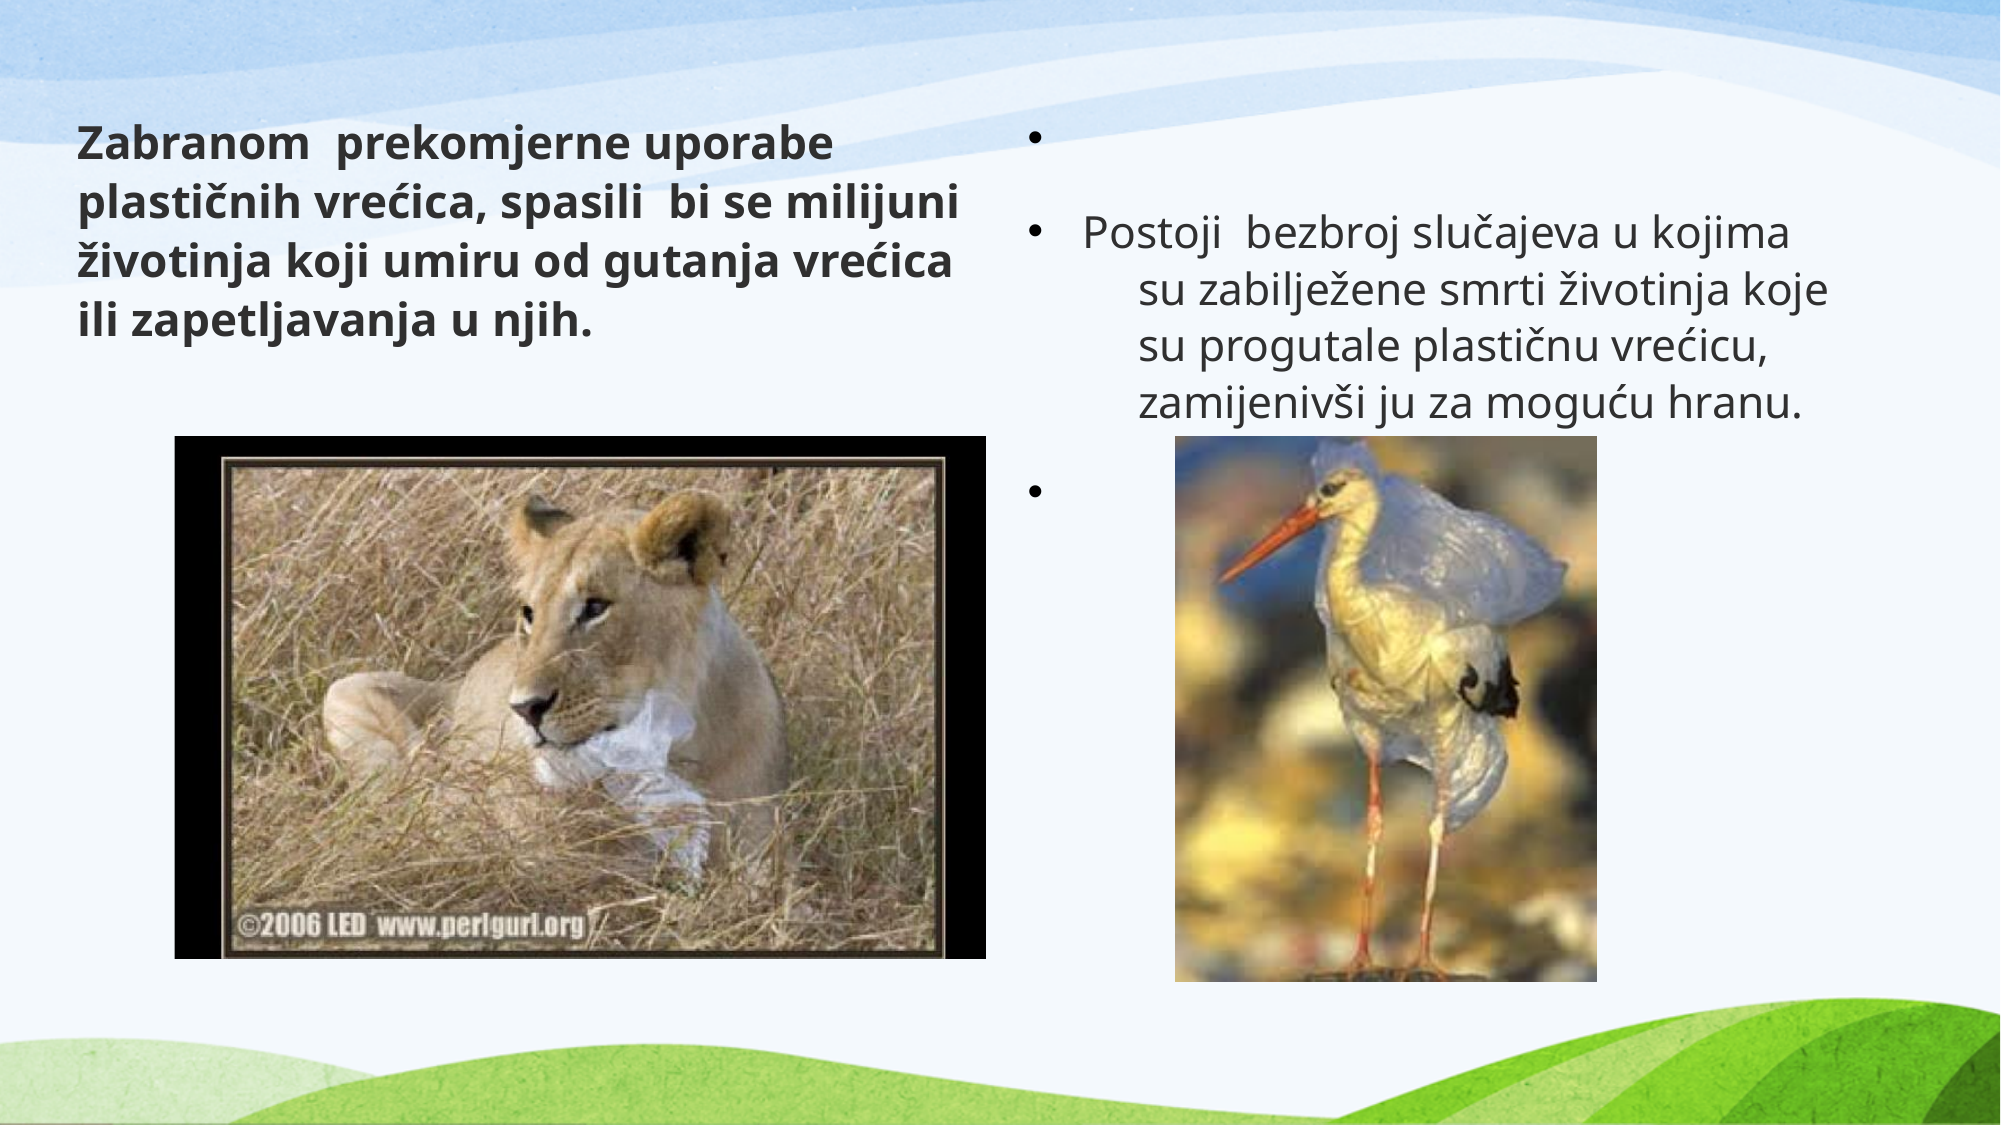

# Zabranom prekomjerne uporabe plastičnih vrećica, spasili bi se milijuni životinja koji umiru od gutanja vrećica ili zapetljavanja u njih.
Postoji bezbroj slučajeva u kojima su zabilježene smrti životinja koje su progutale plastičnu vrećicu, zamijenivši ju za moguću hranu.